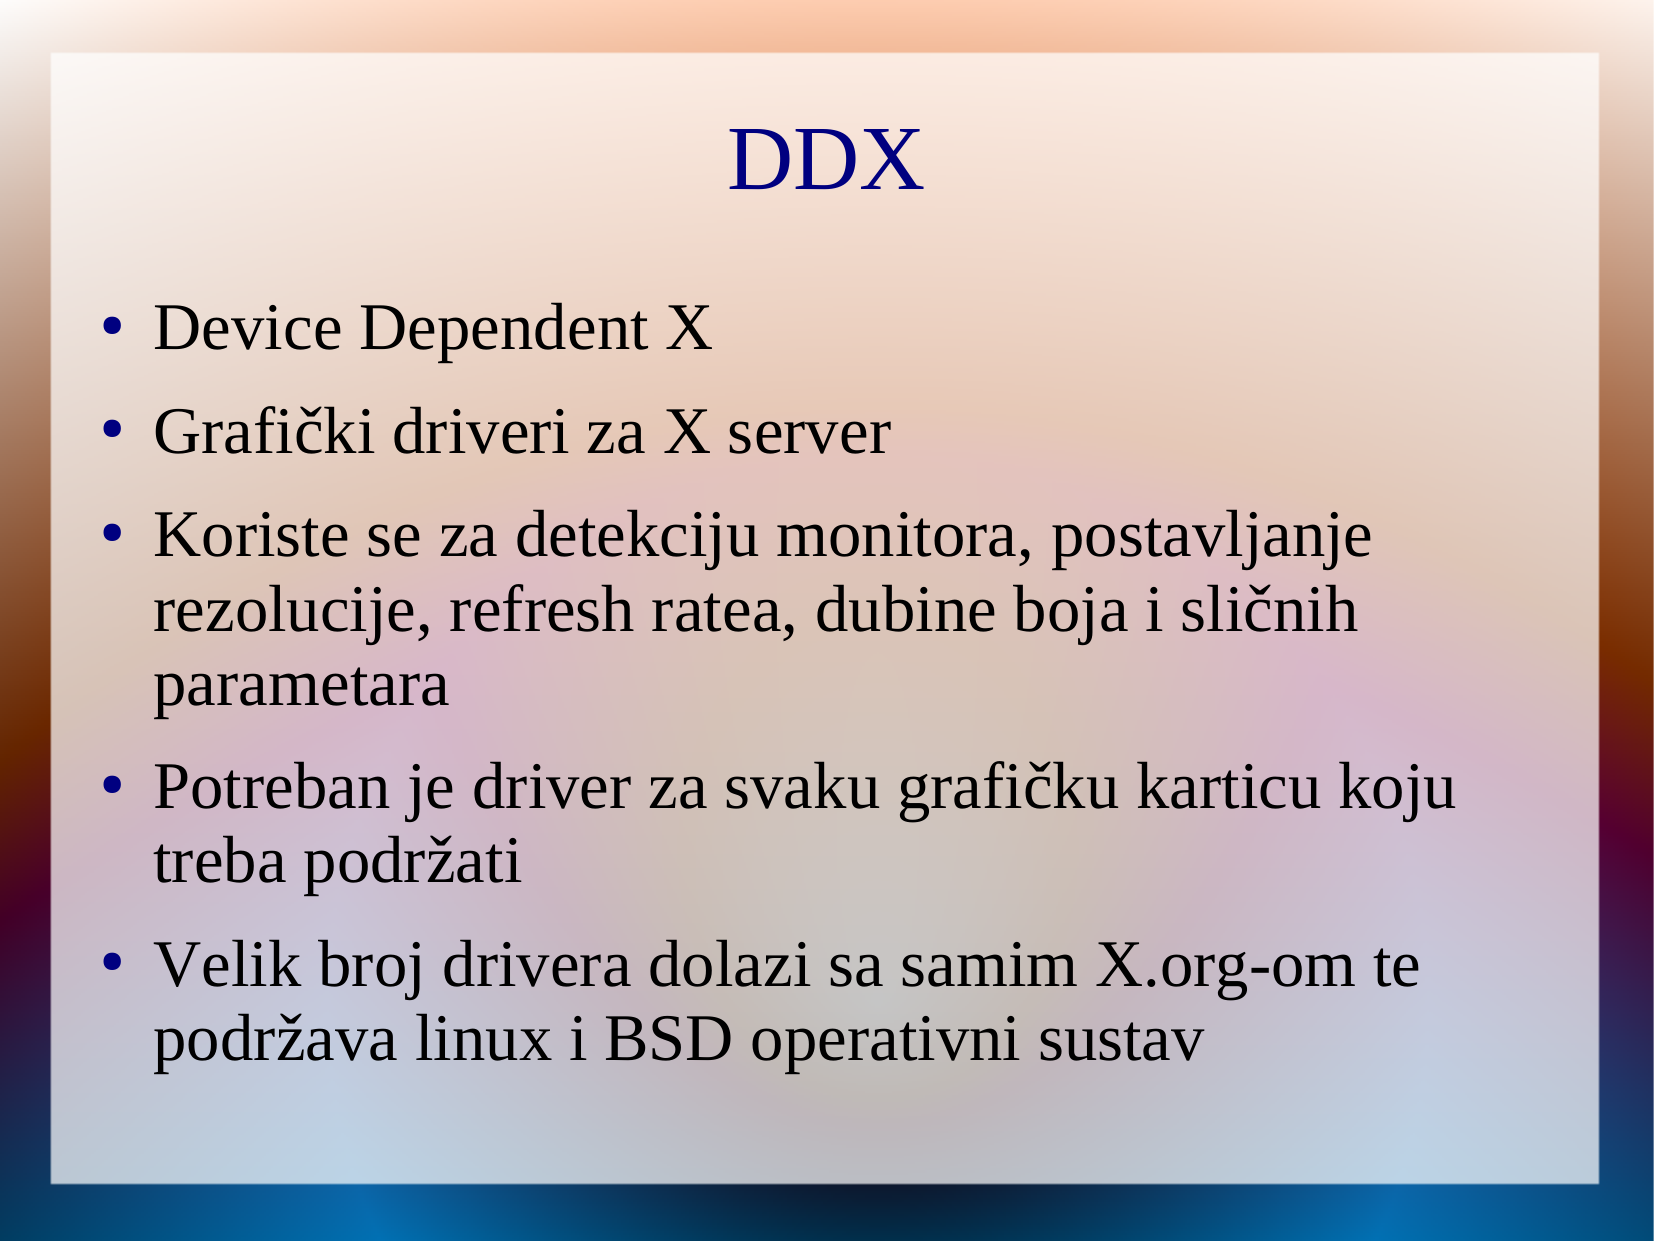

# DDX
Device Dependent X
Grafički driveri za X server
Koriste se za detekciju monitora, postavljanje rezolucije, refresh ratea, dubine boja i sličnih parametara
Potreban je driver za svaku grafičku karticu koju treba podržati
Velik broj drivera dolazi sa samim X.org-om te podržava linux i BSD operativni sustav